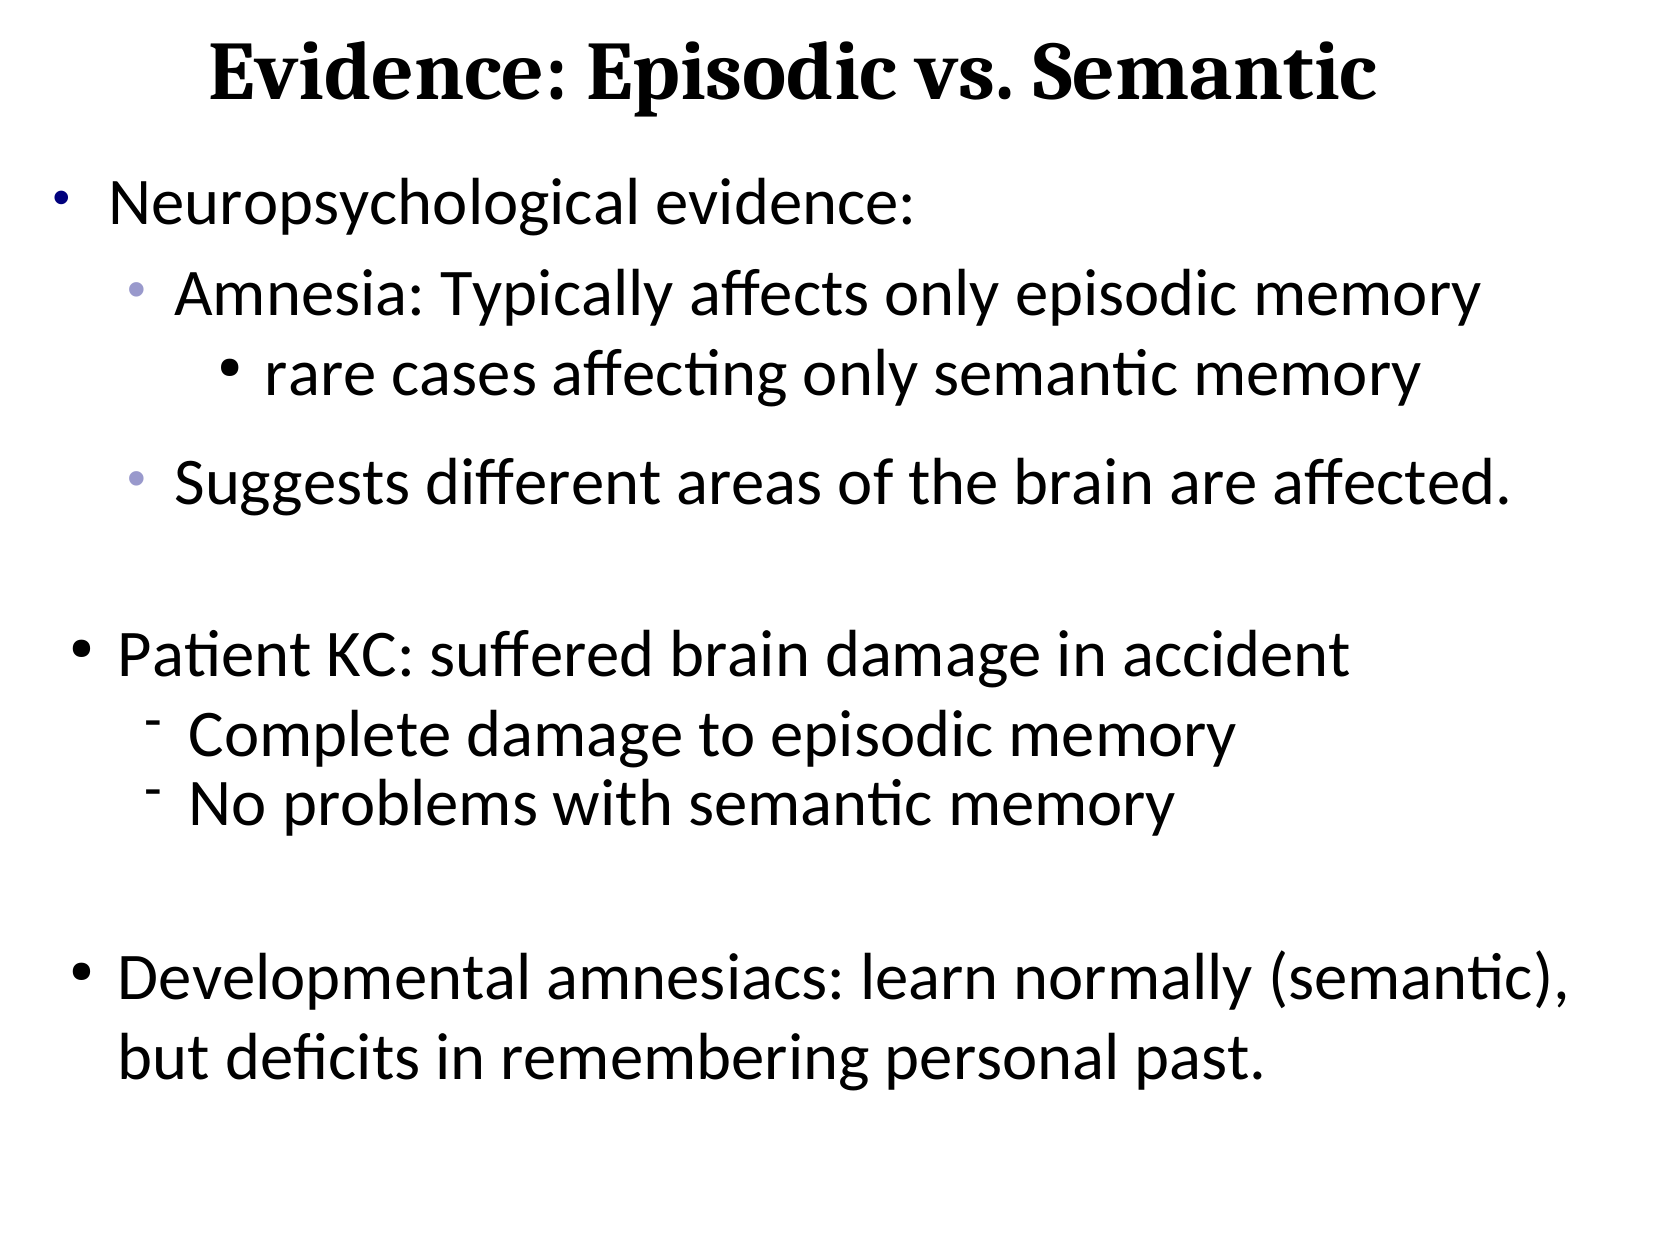

# Evidence: Episodic vs. Semantic
Neuropsychological evidence:
Amnesia: Typically affects only episodic memory
rare cases affecting only semantic memory
Suggests different areas of the brain are affected.
Patient KC: suffered brain damage in accident
Complete damage to episodic memory
No problems with semantic memory
Developmental amnesiacs: learn normally (semantic), but deficits in remembering personal past.